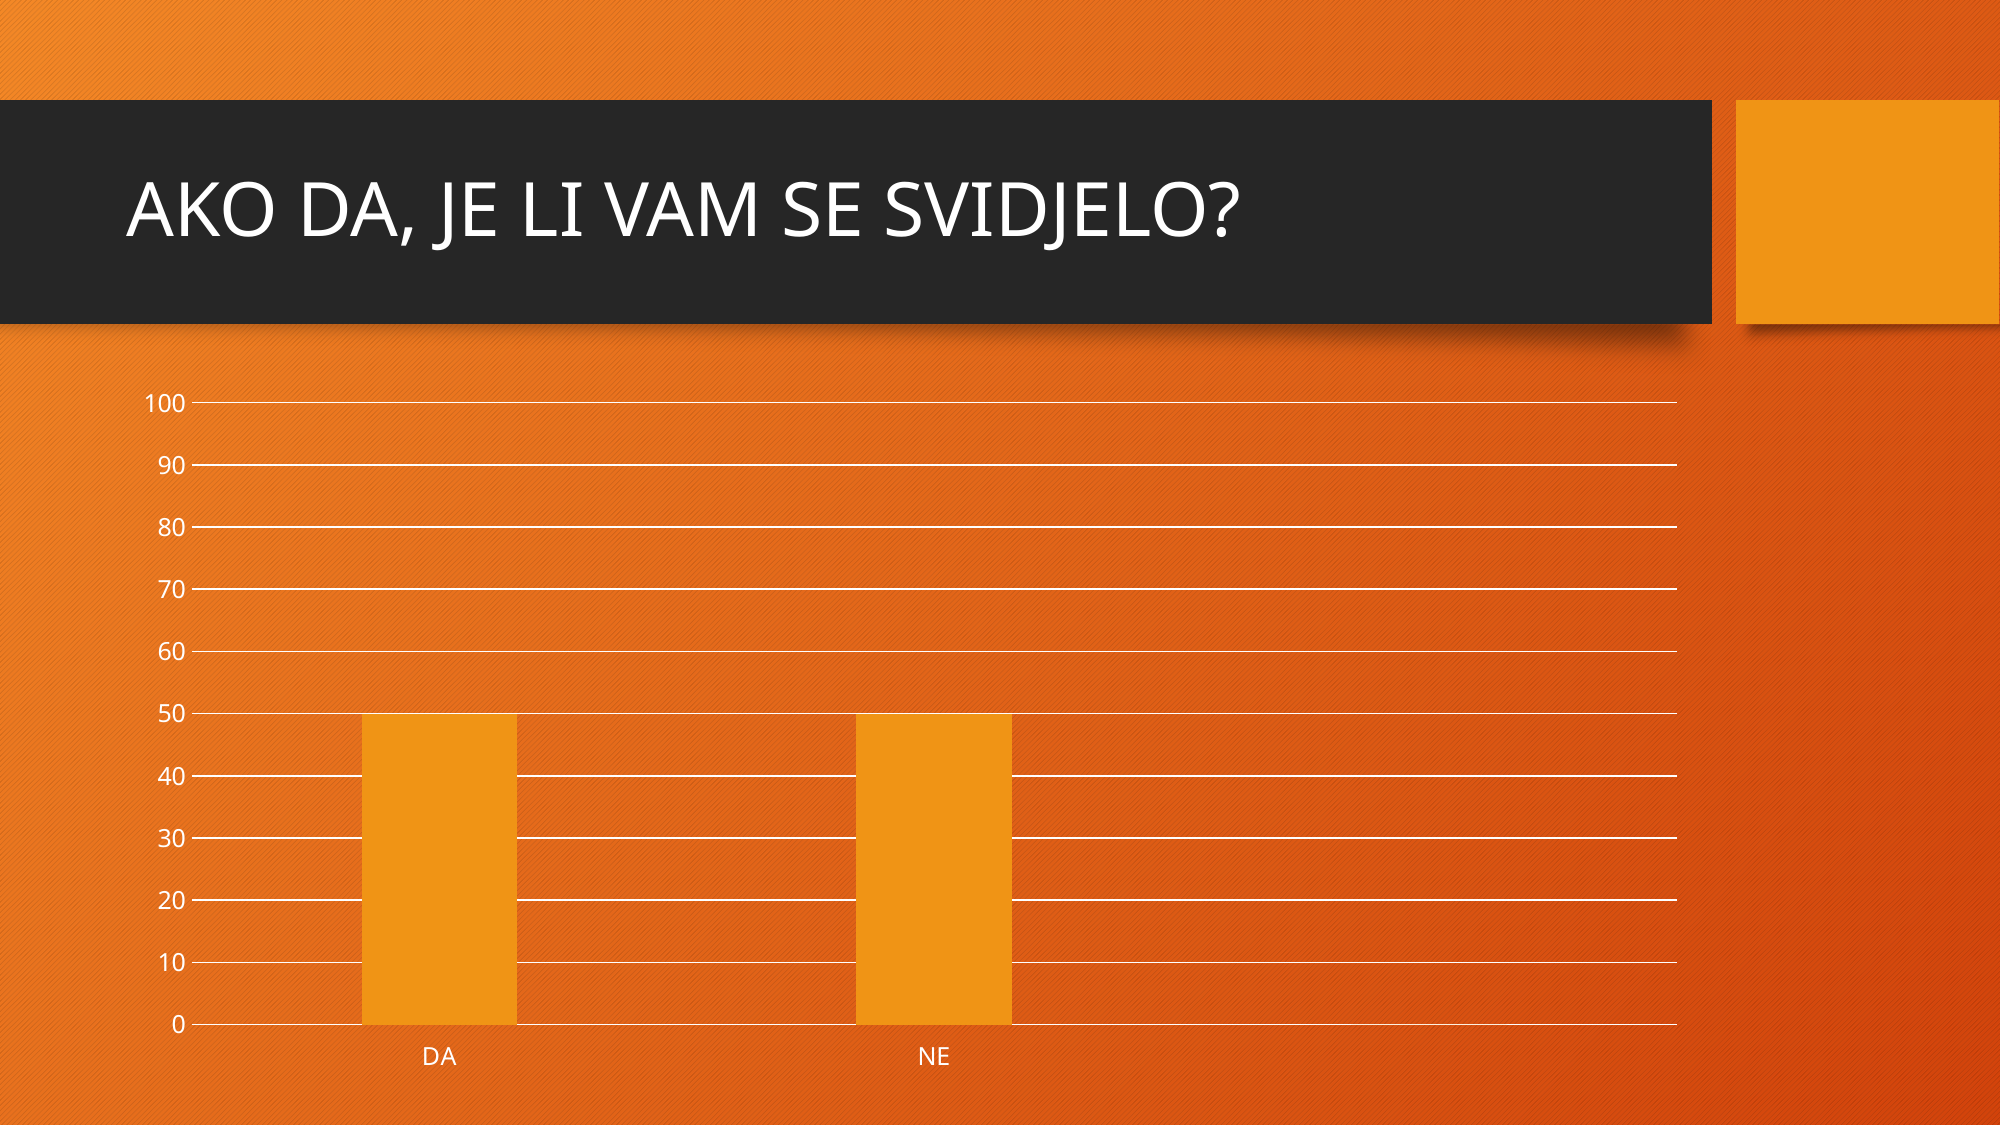

# AKO DA, JE LI VAM SE SVIDJELO?
### Chart
| Category | Skup 1 |
|---|---|
| DA | 50.0 |
| NE | 50.0 |
| None | 0.0 |